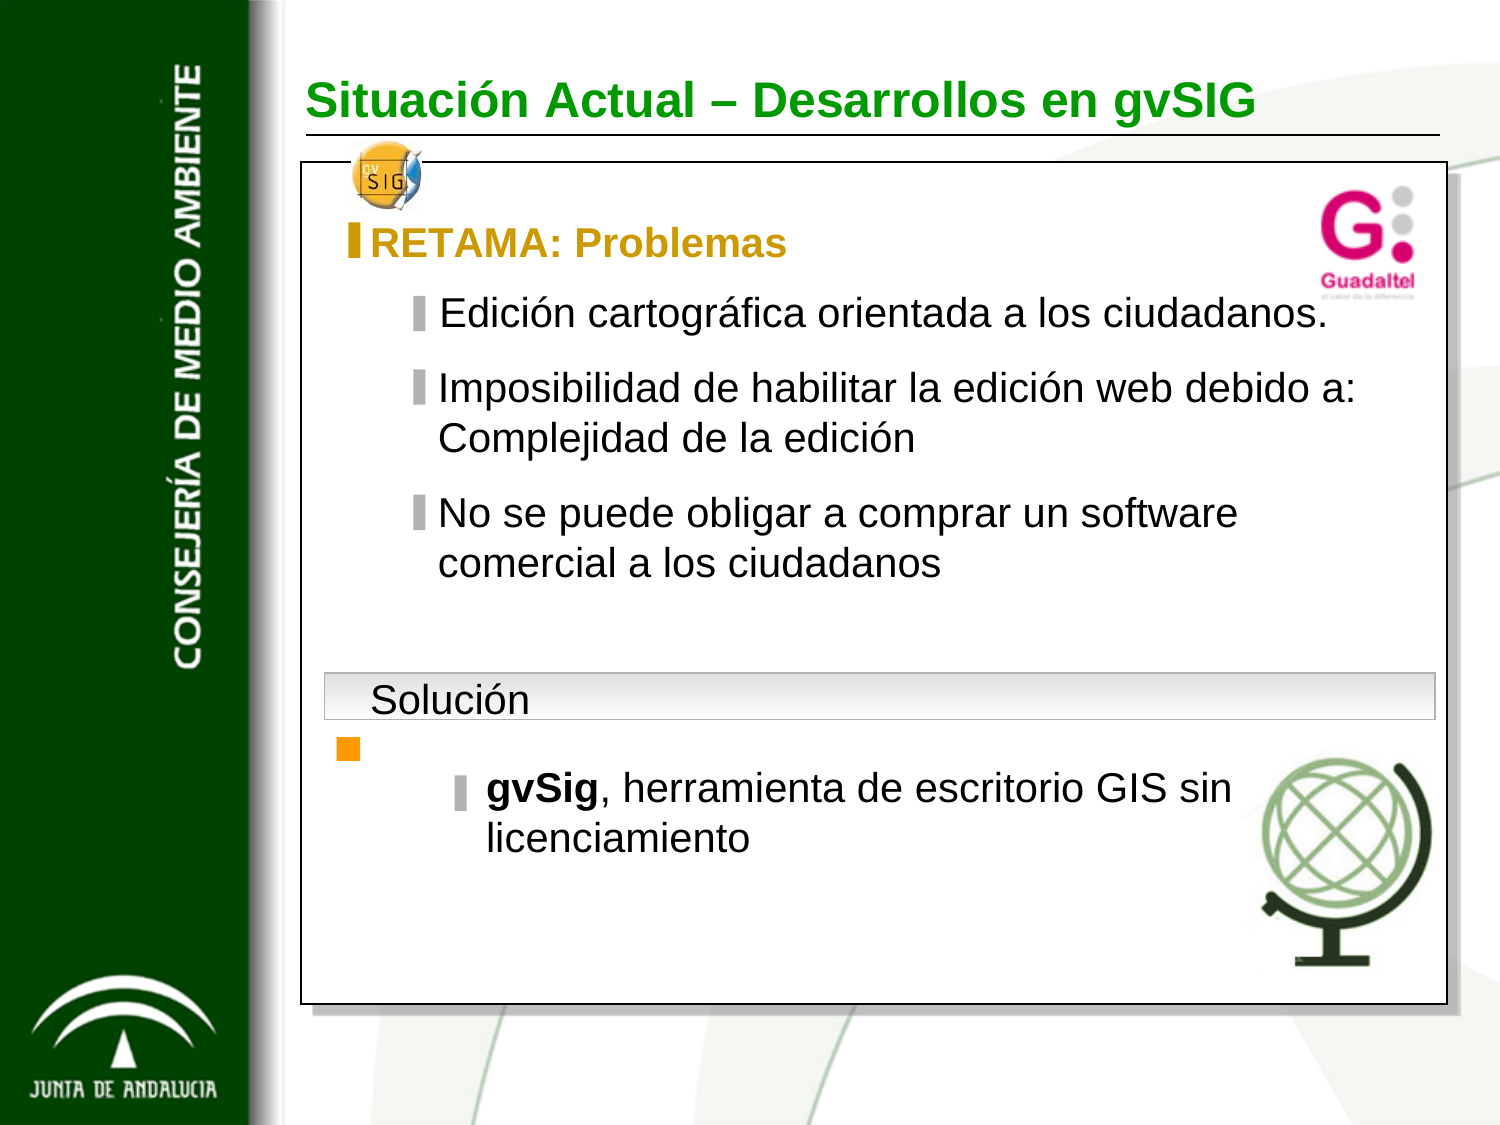

Situación Actual – Desarrollos en gvSIG
RETAMA: Problemas
Edición cartográfica orientada a los ciudadanos.
	Imposibilidad de habilitar la edición web debido a: 	Complejidad de la edición
 	No se puede obligar a comprar un software 			comercial a los ciudadanos
gvSig, herramienta de escritorio GIS sin licenciamiento
Solución